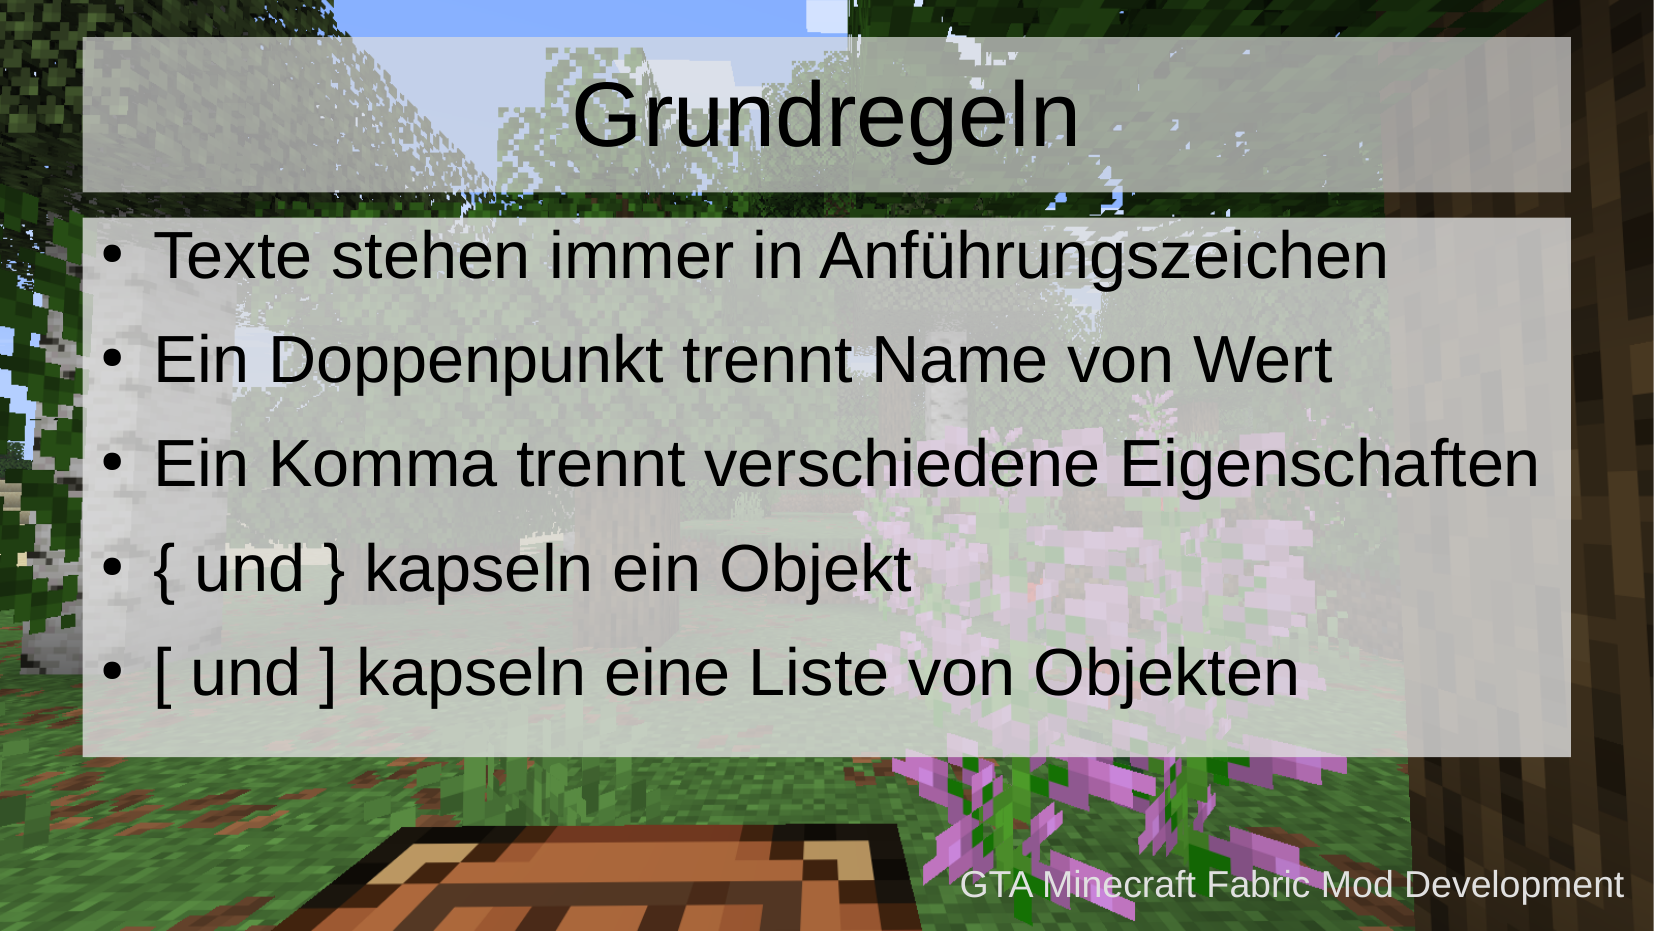

# Grundregeln
Texte stehen immer in Anführungszeichen
Ein Doppenpunkt trennt Name von Wert
Ein Komma trennt verschiedene Eigenschaften
{ und } kapseln ein Objekt
[ und ] kapseln eine Liste von Objekten